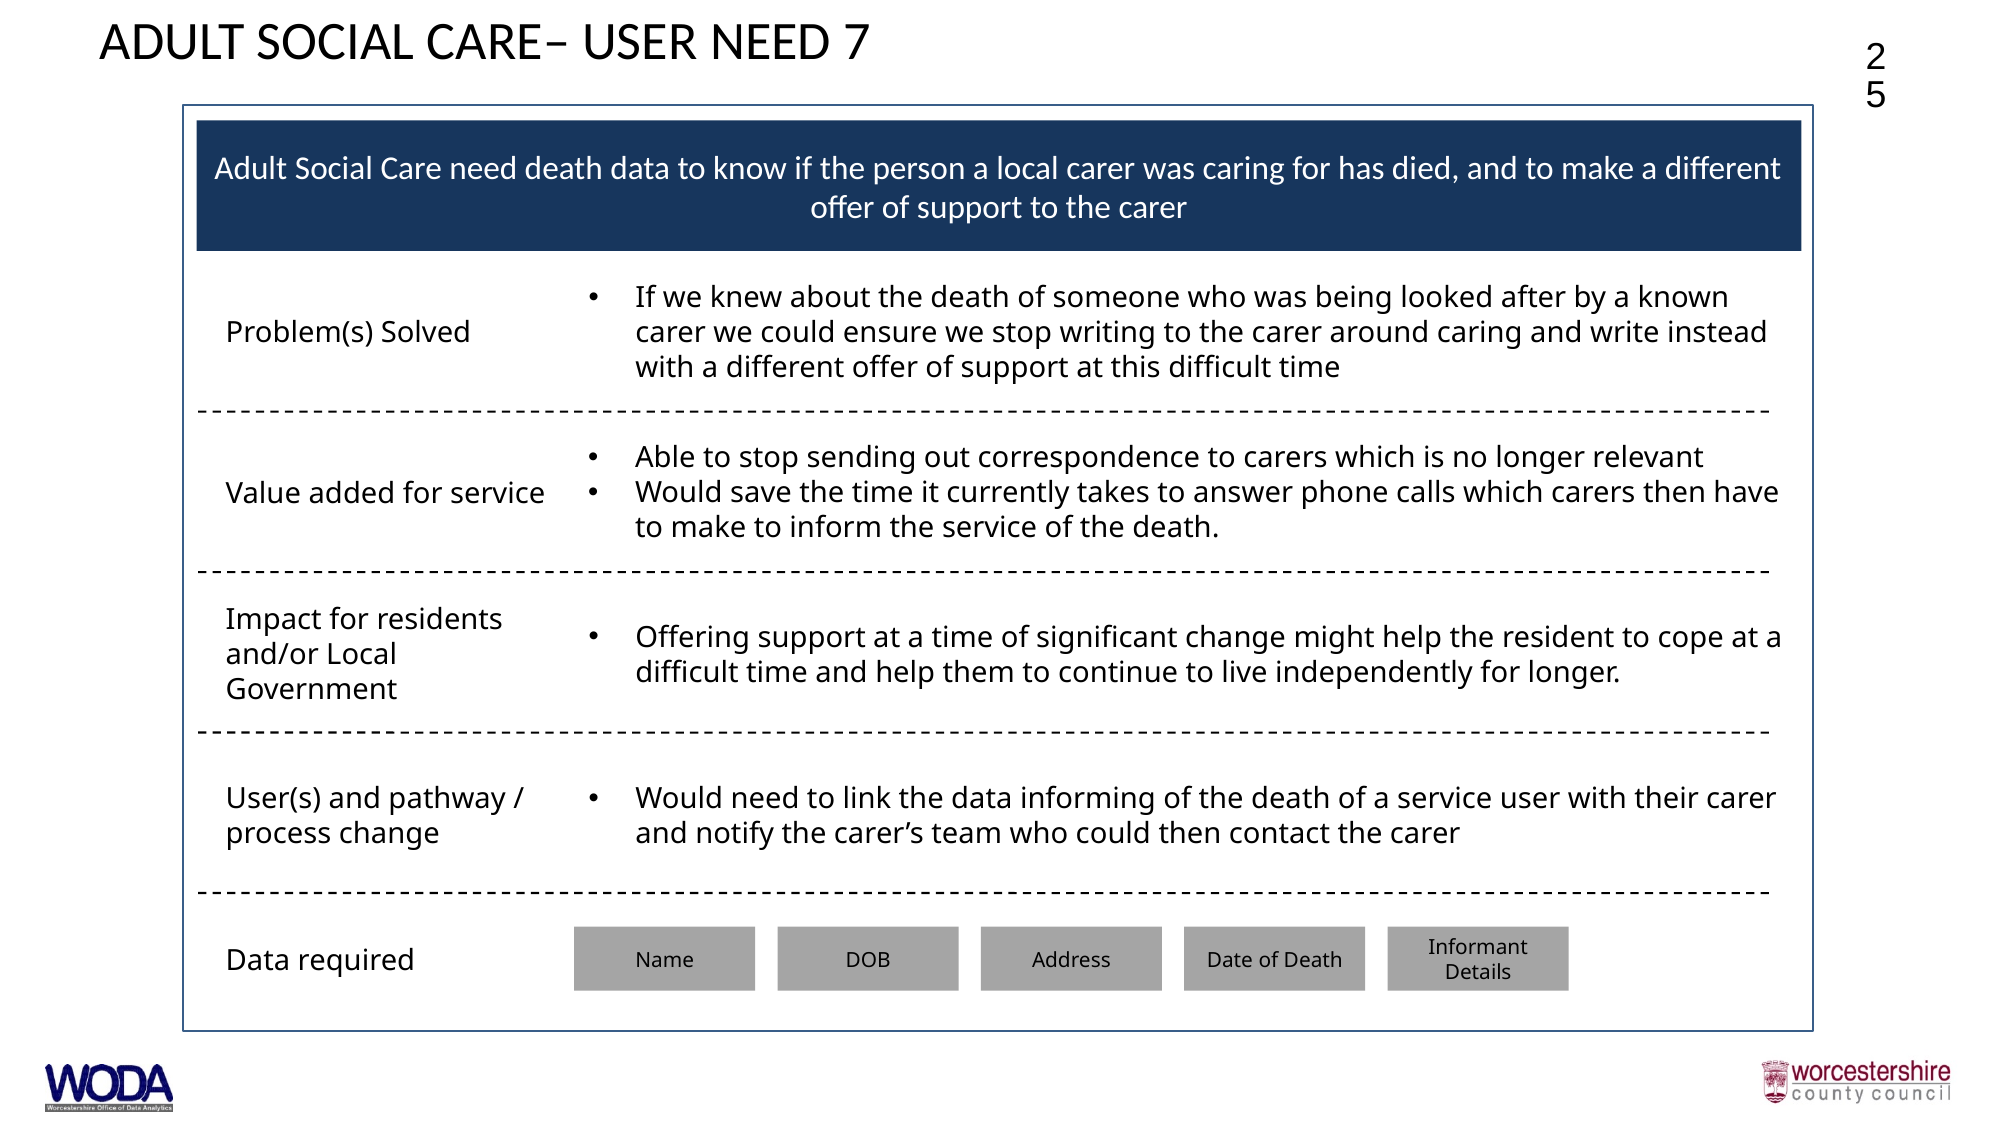

# ADULT SOCIAL CARE– USER NEED 7
Adult Social Care need death data to know if the person a local carer was caring for has died, and to make a different offer of support to the carer
Problem(s) Solved
If we knew about the death of someone who was being looked after by a known carer we could ensure we stop writing to the carer around caring and write instead with a different offer of support at this difficult time
Able to stop sending out correspondence to carers which is no longer relevant
Would save the time it currently takes to answer phone calls which carers then have to make to inform the service of the death.
Value added for service
Impact for residents and/or Local Government
Offering support at a time of significant change might help the resident to cope at a difficult time and help them to continue to live independently for longer.
User(s) and pathway / process change
Would need to link the data informing of the death of a service user with their carer and notify the carer’s team who could then contact the carer
Name
DOB
Address
Date of Death
Informant Details
Data required